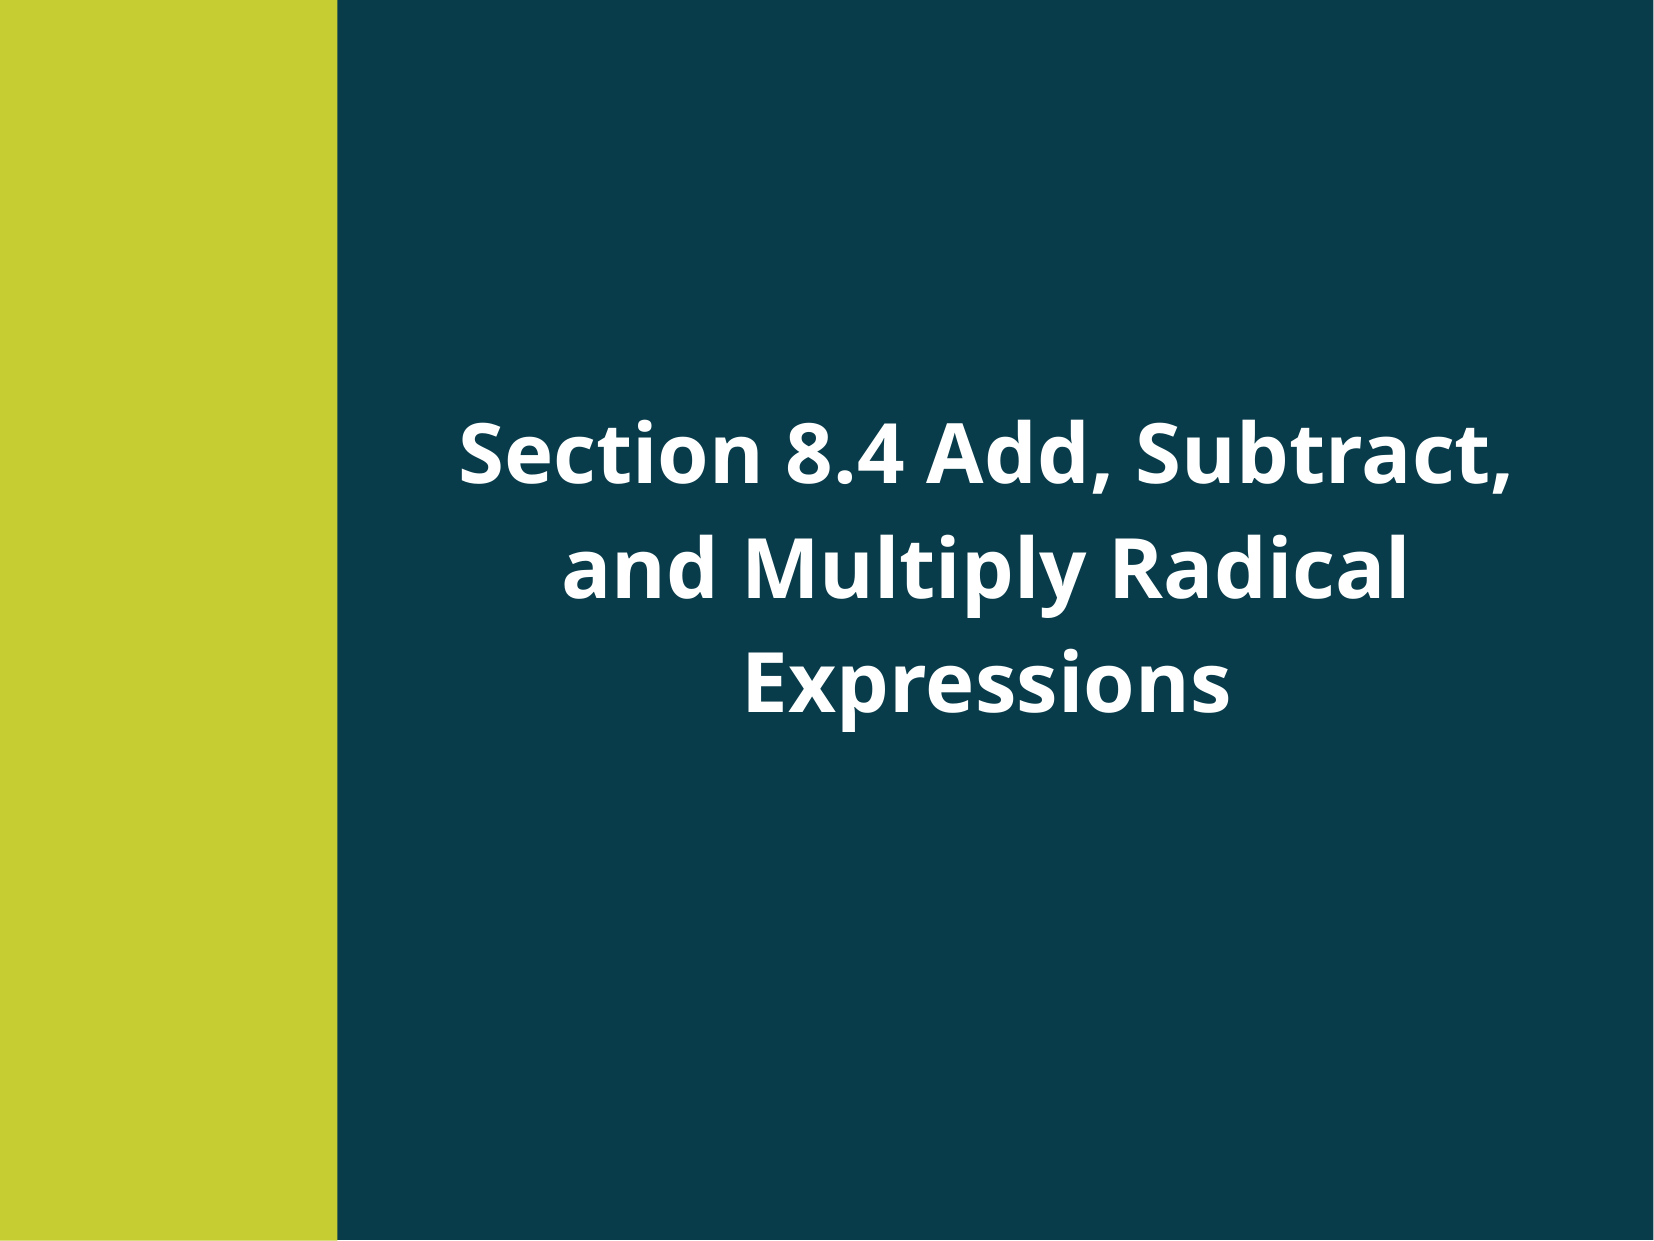

# Section 8.4 Add, Subtract, and Multiply Radical Expressions